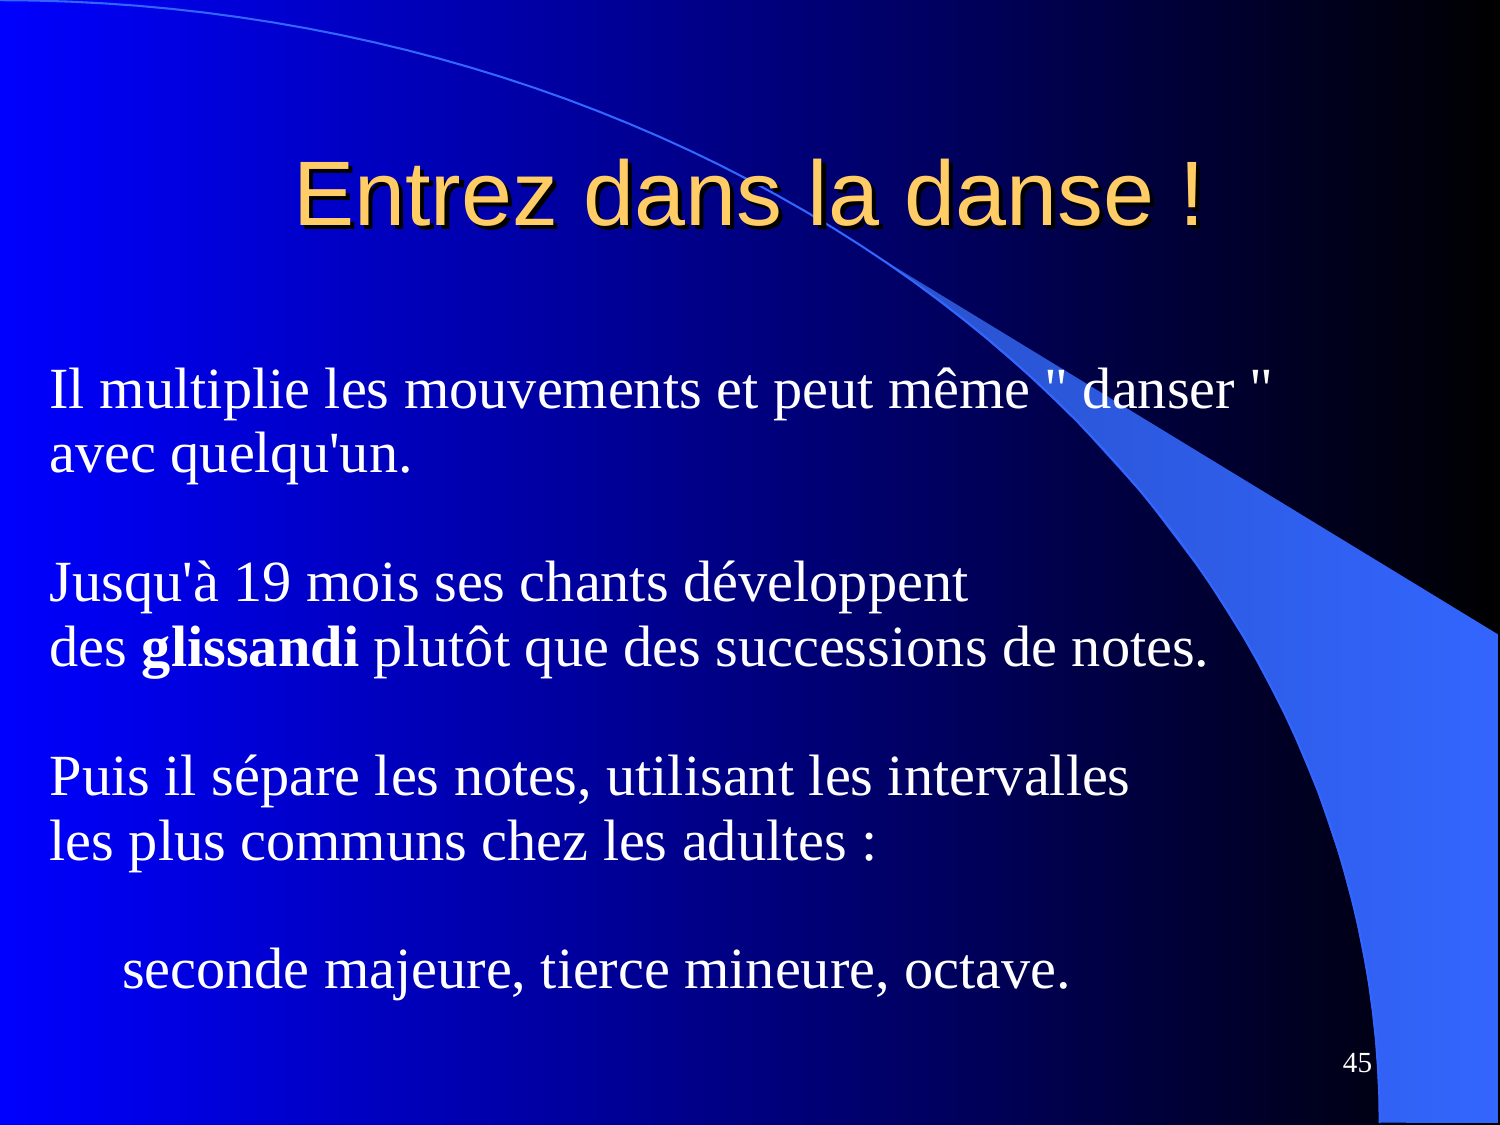

# Entrez dans la danse !
Il multiplie les mouvements et peut même " danser "
avec quelqu'un.
Jusqu'à 19 mois ses chants développent
des glissandi plutôt que des successions de notes.
Puis il sépare les notes, utilisant les intervalles
les plus communs chez les adultes :
 seconde majeure, tierce mineure, octave.
45